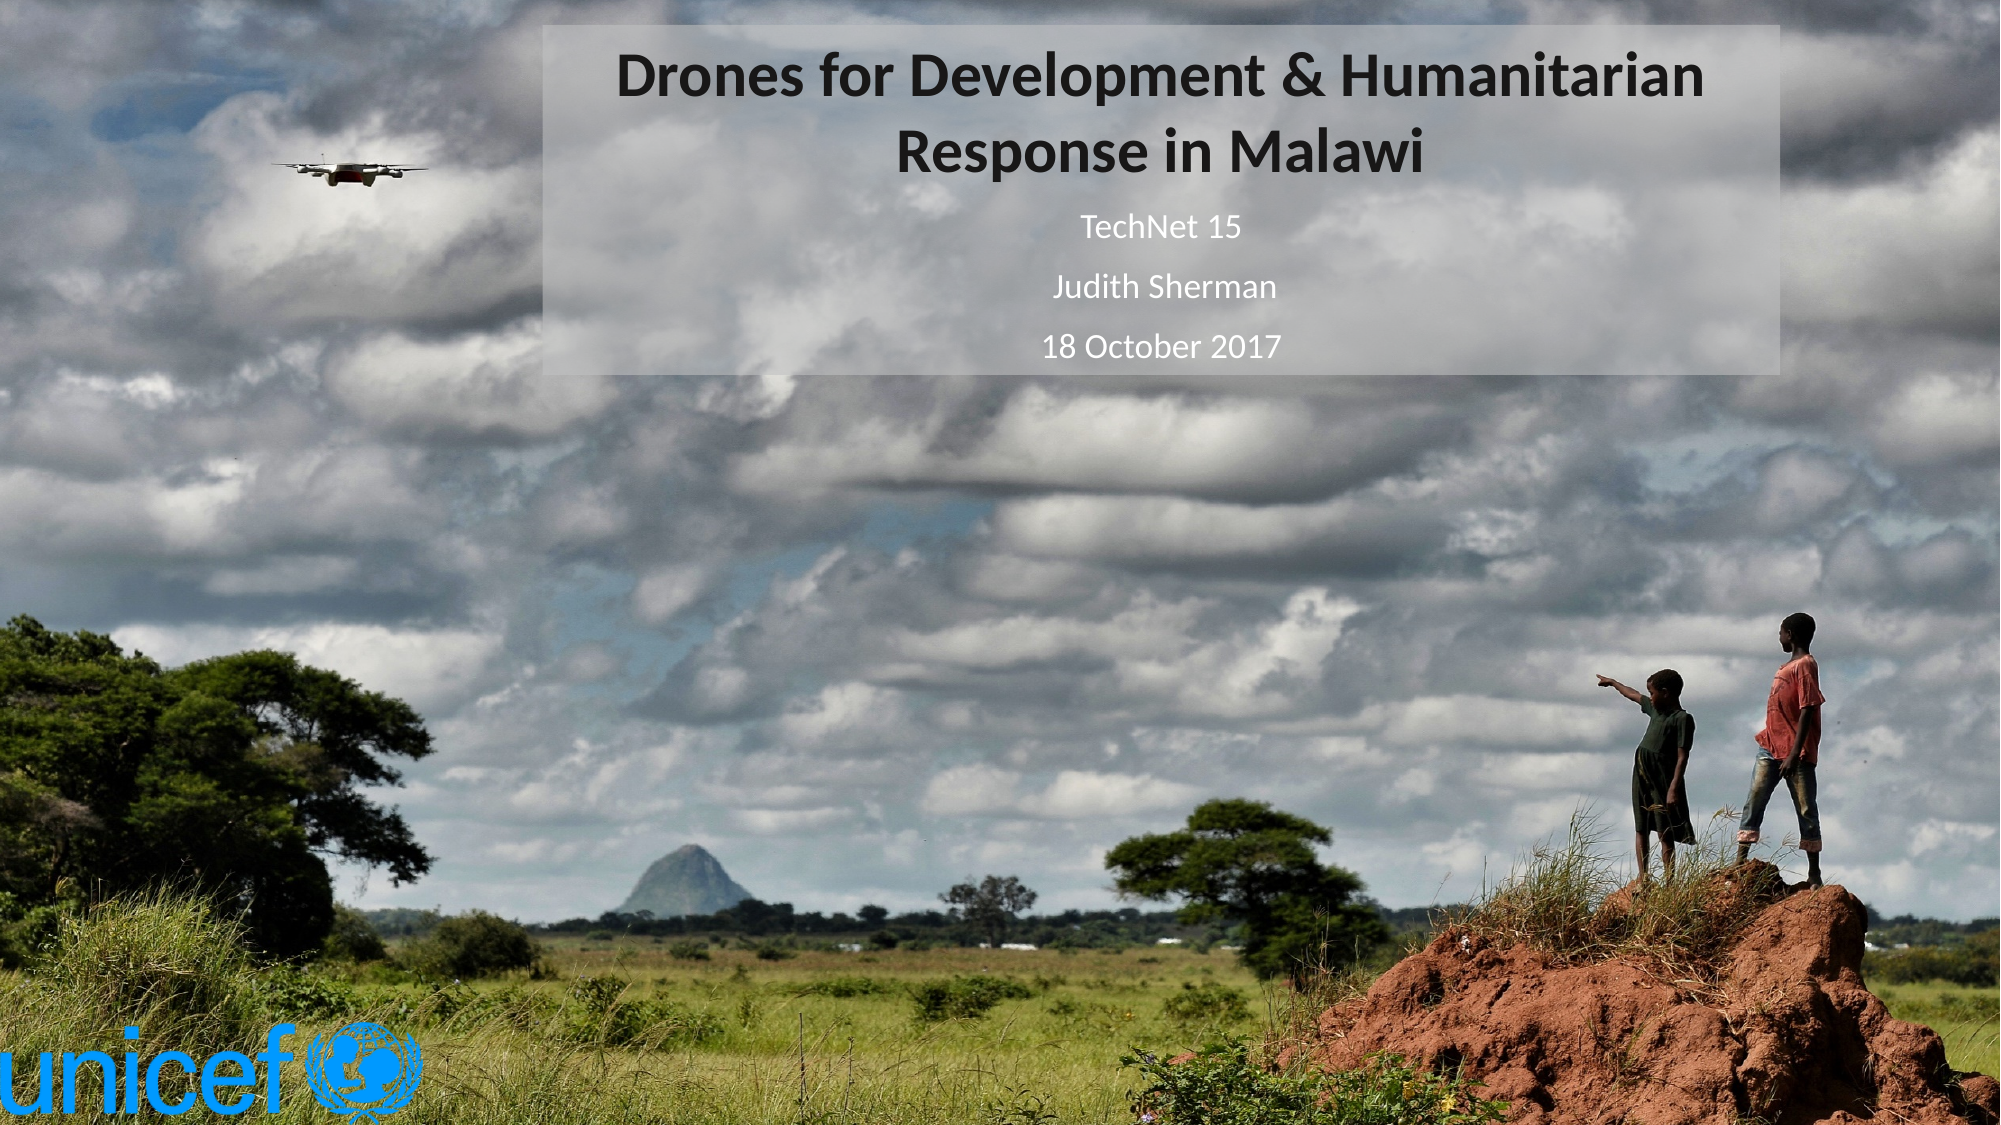

# Drones for Development & Humanitarian Response in Malawi
TechNet 15
 Judith Sherman
18 October 2017